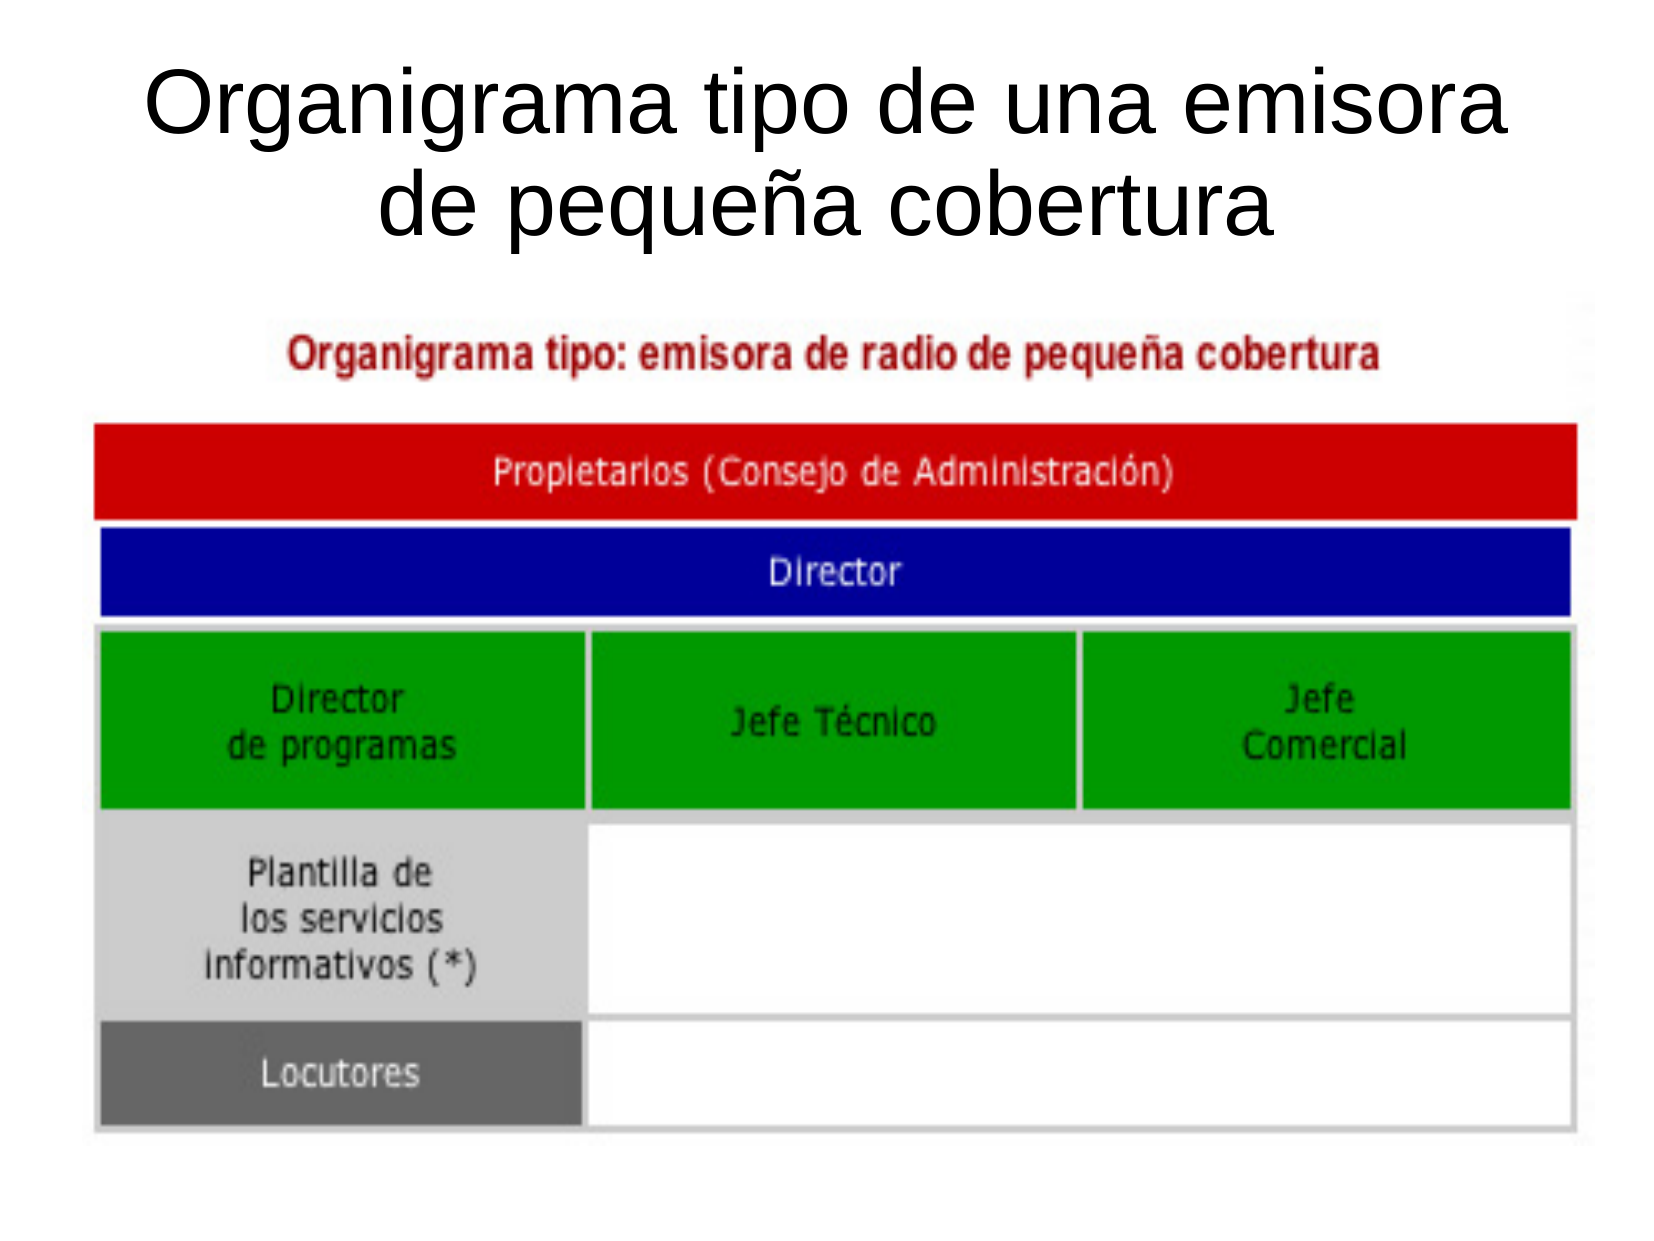

# Organigrama tipo de una emisora de pequeña cobertura